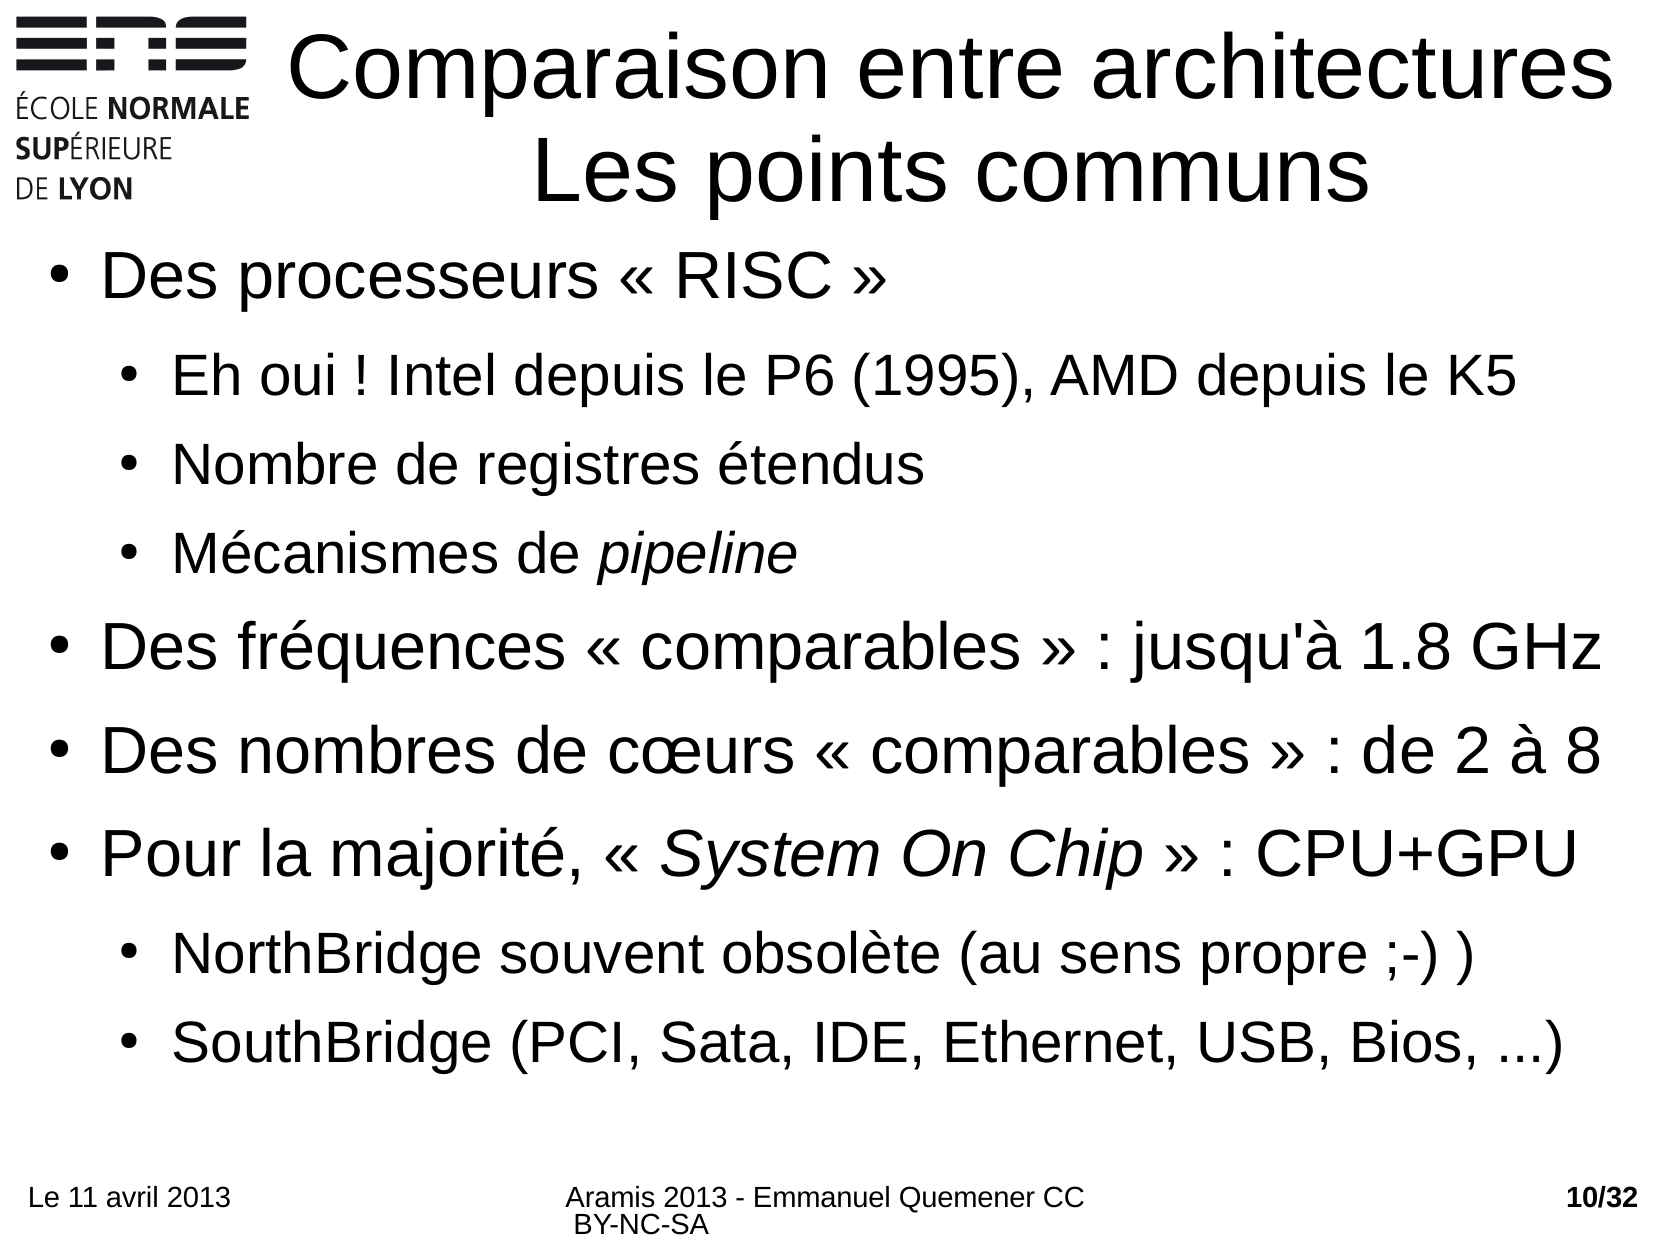

# Comparaison entre architectures Les points communs
Des processeurs « RISC »
Eh oui ! Intel depuis le P6 (1995), AMD depuis le K5
Nombre de registres étendus
Mécanismes de pipeline
Des fréquences « comparables » : jusqu'à 1.8 GHz
Des nombres de cœurs « comparables » : de 2 à 8
Pour la majorité, « System On Chip » : CPU+GPU
NorthBridge souvent obsolète (au sens propre ;-) )
SouthBridge (PCI, Sata, IDE, Ethernet, USB, Bios, ...)
Le 11 avril 2013
Aramis 2013 - Emmanuel Quemener CC BY-NC-SA
10